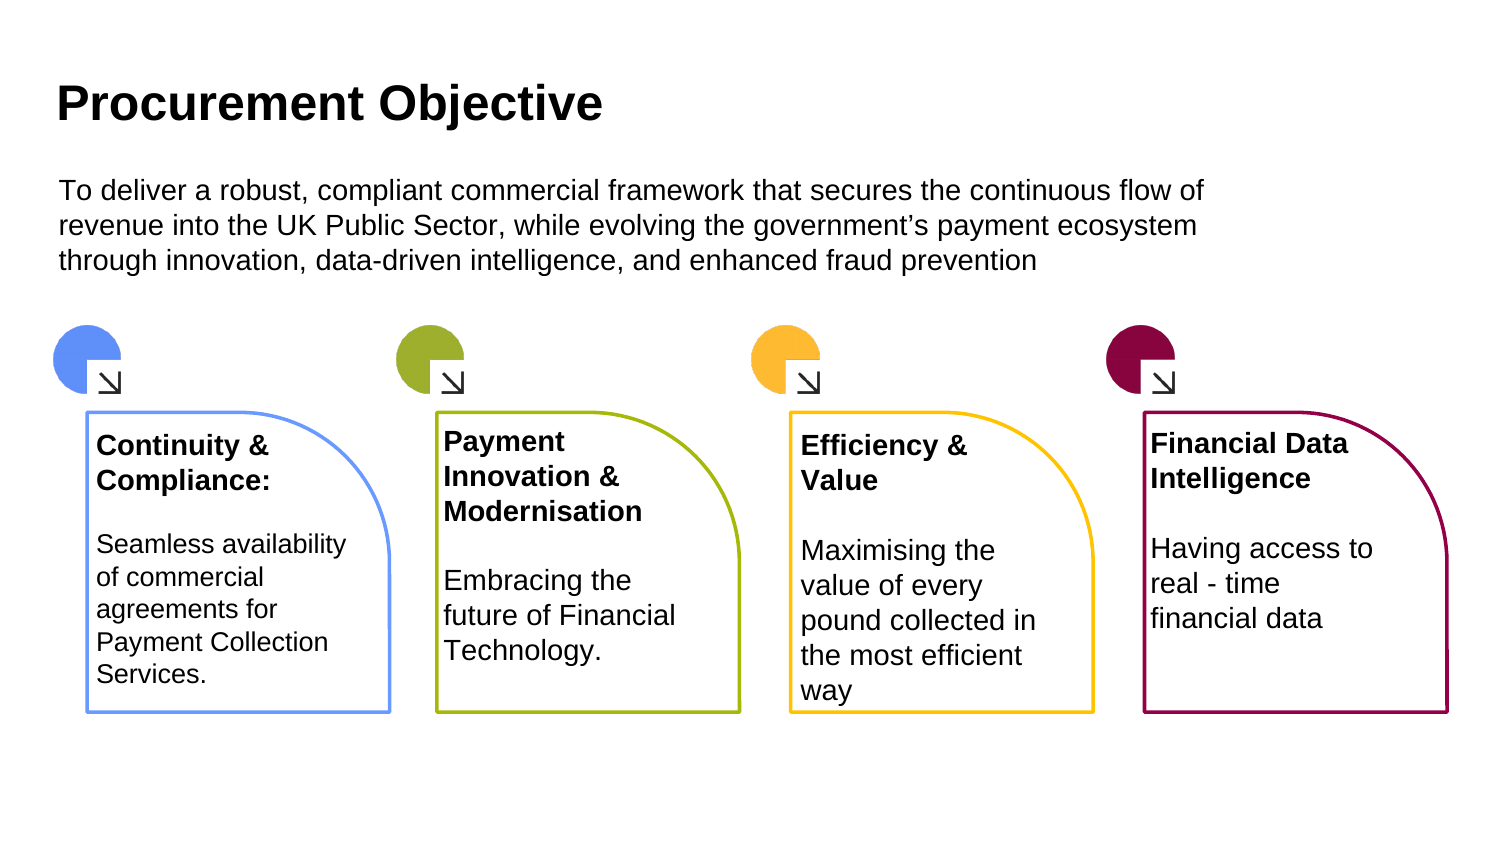

Procurement Objective
# To deliver a robust, compliant commercial framework that secures the continuous flow of revenue into the UK Public Sector, while evolving the government’s payment ecosystem through innovation, data-driven intelligence, and enhanced fraud prevention
Payment Innovation & Modernisation
Embracing the future of Financial Technology.
Financial Data Intelligence
Having access to real - time financial data
Continuity & Compliance:
Seamless availability of commercial agreements for Payment Collection Services.
Efficiency & Value
Maximising the value of every pound collected in the most efficient way